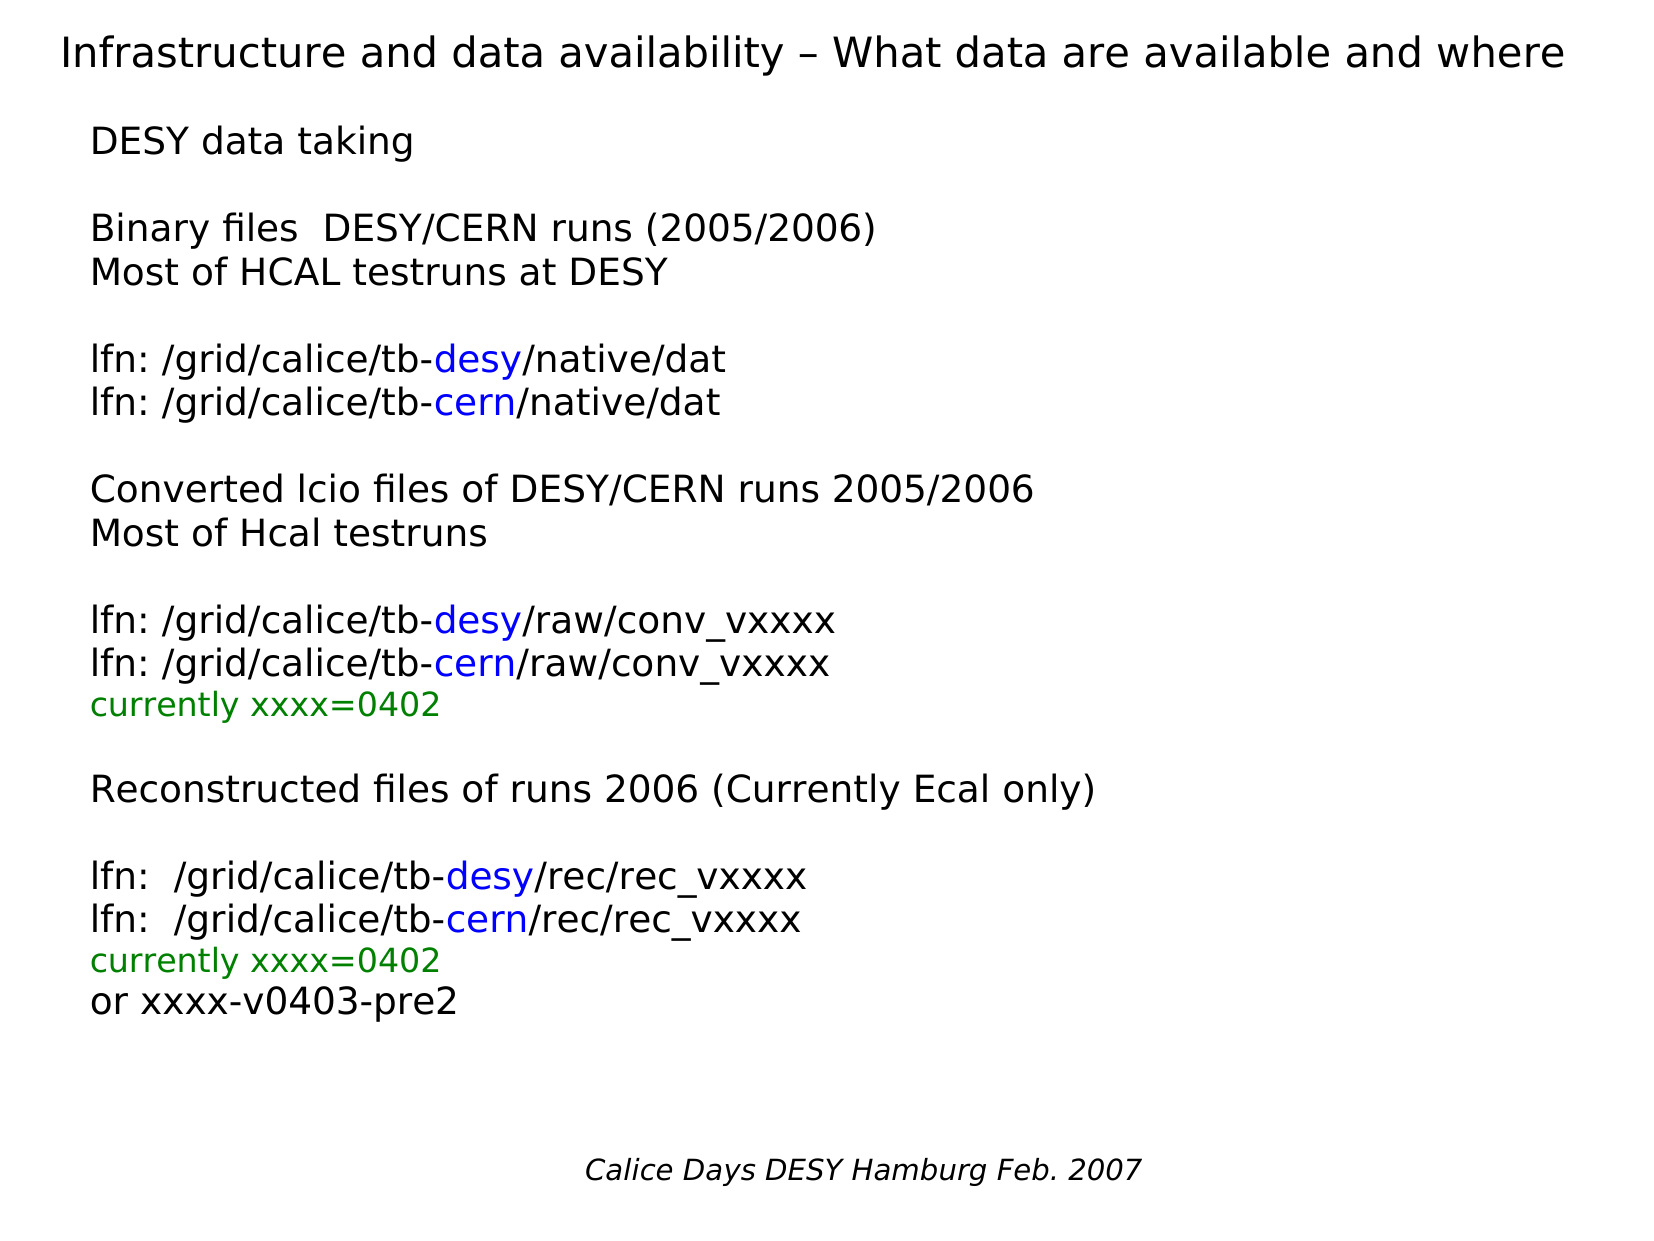

Infrastructure and data availability – What data are available and where
DESY data taking
Binary files DESY/CERN runs (2005/2006)
Most of HCAL testruns at DESY
lfn: /grid/calice/tb-desy/native/dat
lfn: /grid/calice/tb-cern/native/dat
Converted lcio files of DESY/CERN runs 2005/2006
Most of Hcal testruns
lfn: /grid/calice/tb-desy/raw/conv_vxxxx
lfn: /grid/calice/tb-cern/raw/conv_vxxxx
currently xxxx=0402
Reconstructed files of runs 2006 (Currently Ecal only)
lfn: /grid/calice/tb-desy/rec/rec_vxxxx
lfn: /grid/calice/tb-cern/rec/rec_vxxxx
currently xxxx=0402
or xxxx-v0403-pre2